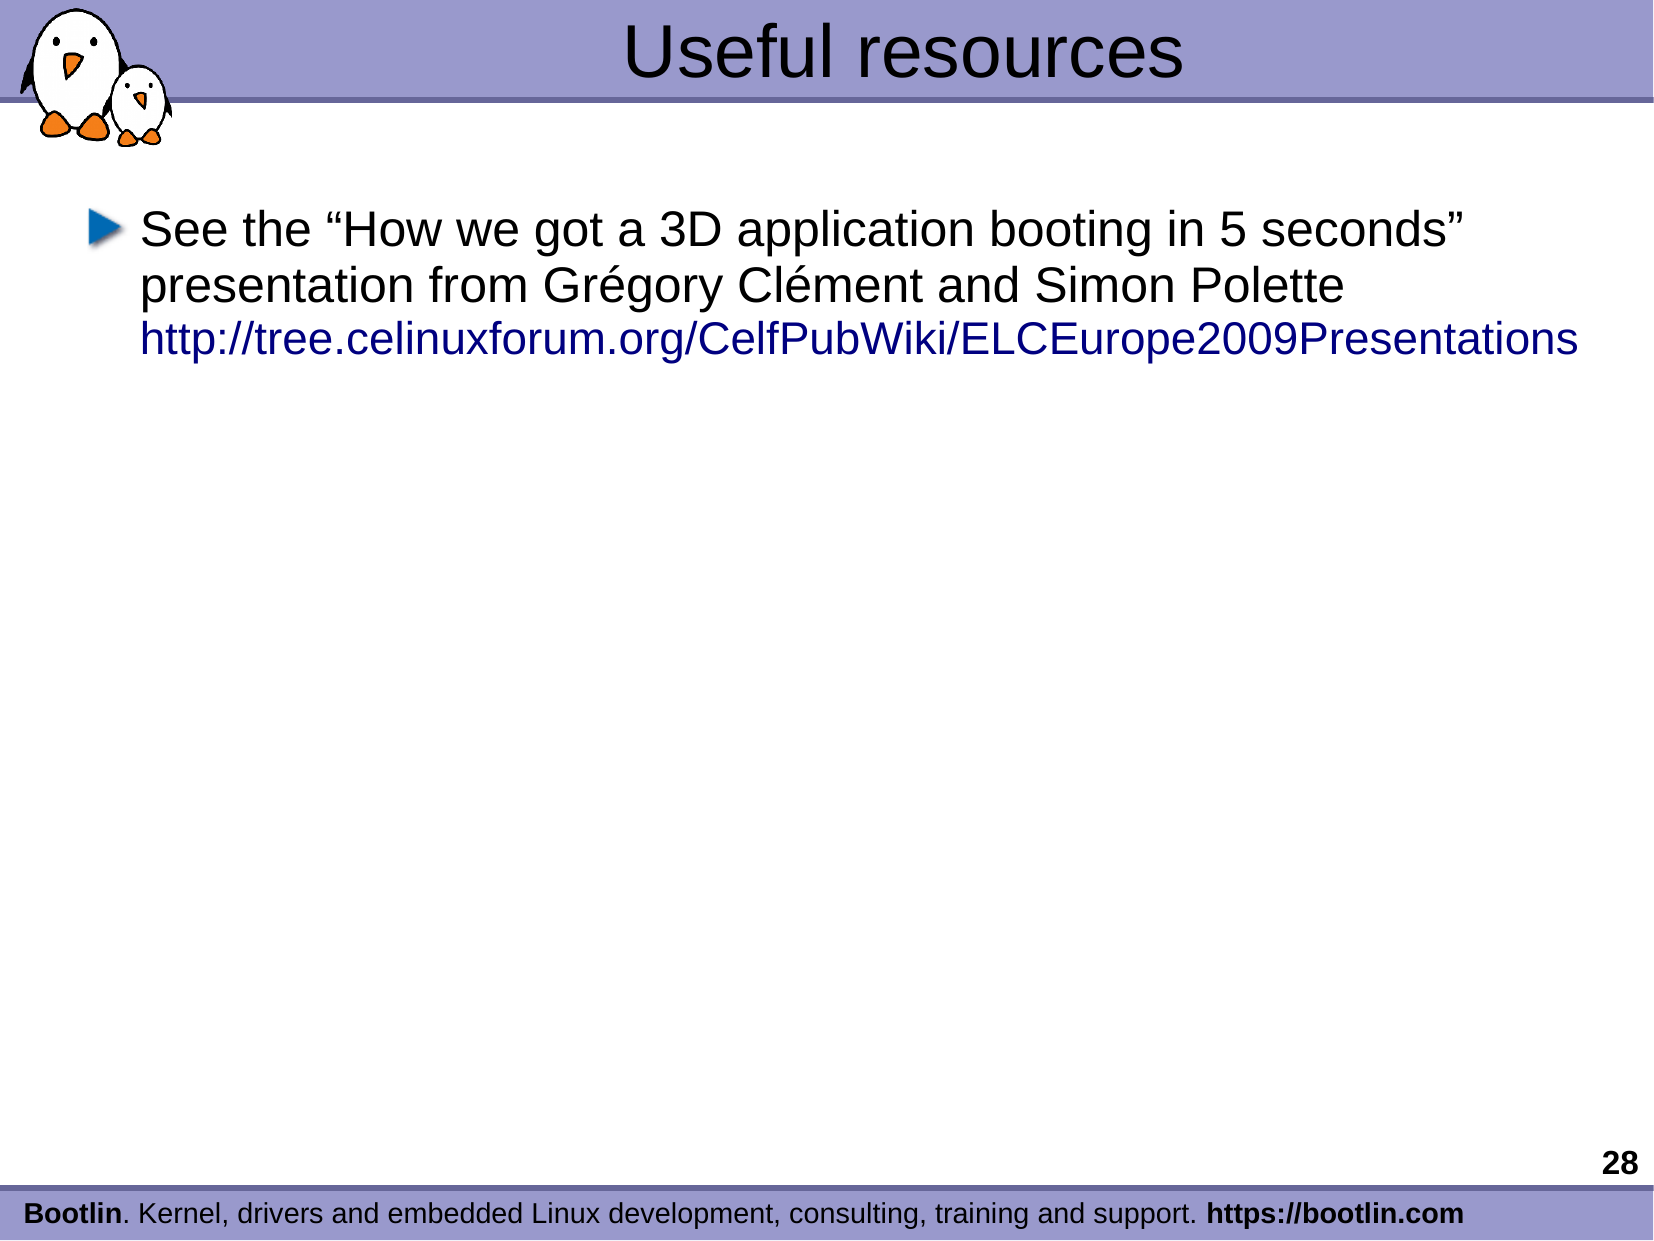

# Useful resources
See the “How we got a 3D application booting in 5 seconds” presentation from Grégory Clément and Simon Polette
http://tree.celinuxforum.org/CelfPubWiki/ELCEurope2009Presentations